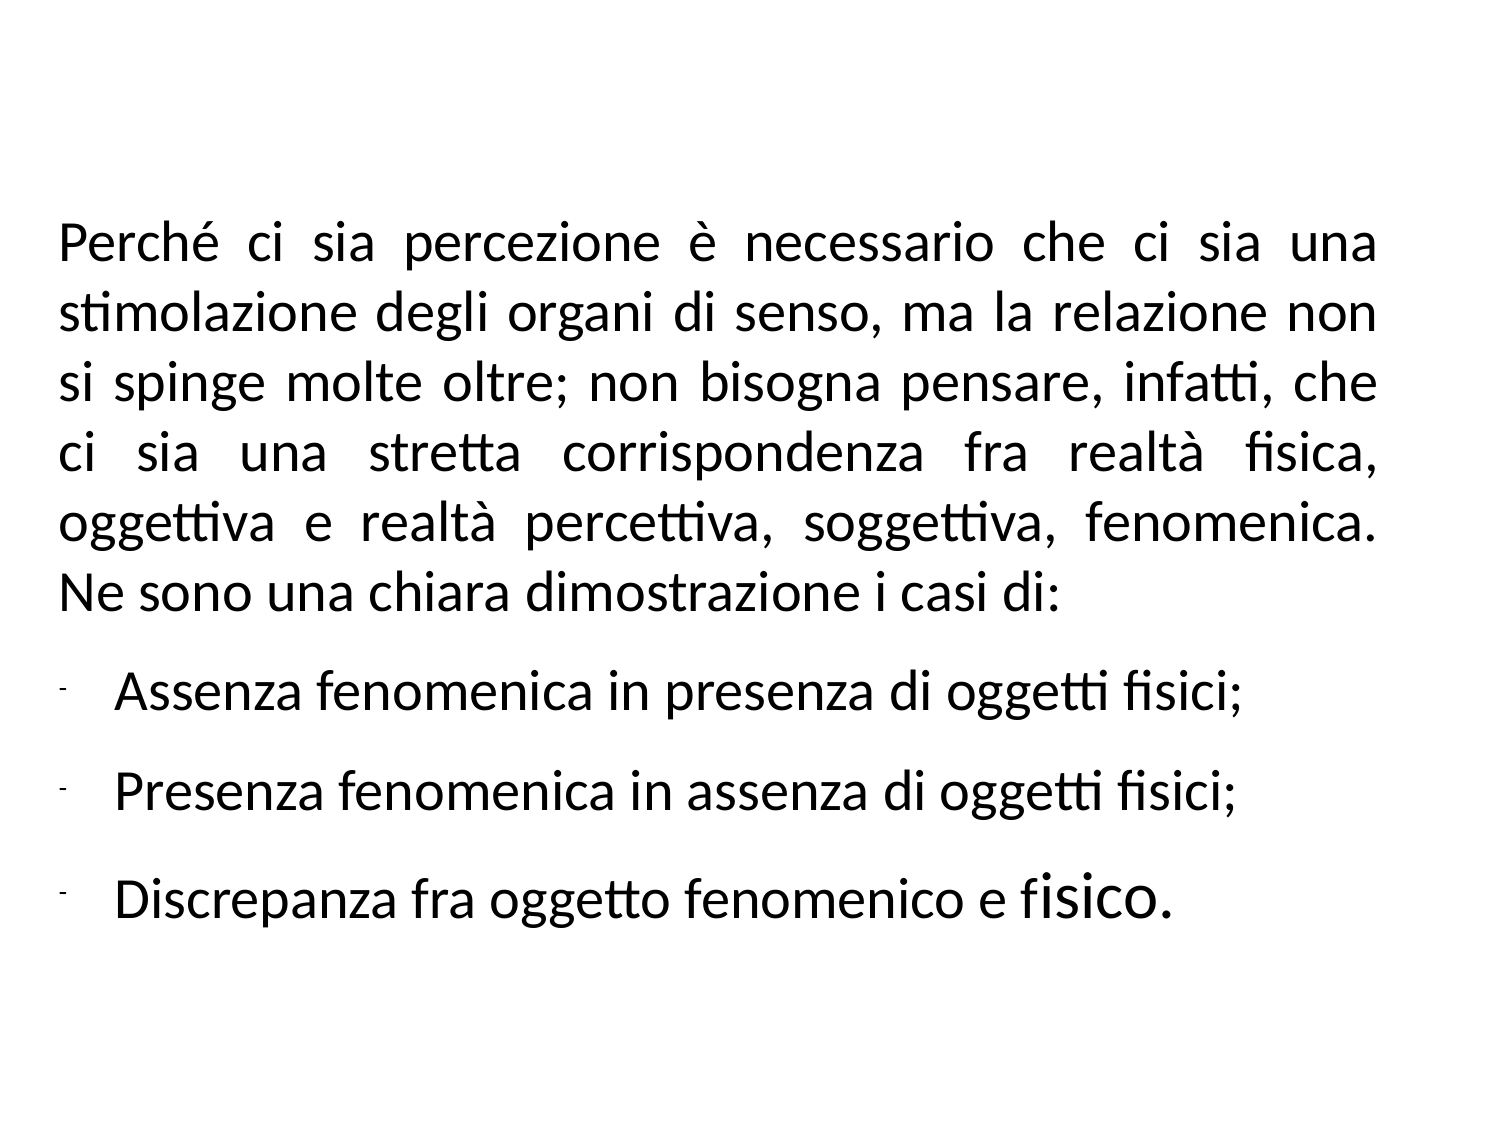

# Perché ci sia percezione è necessario che ci sia una stimolazione degli organi di senso, ma la relazione non si spinge molte oltre; non bisogna pensare, infatti, che ci sia una stretta corrispondenza fra realtà fisica, oggettiva e realtà percettiva, soggettiva, fenomenica. Ne sono una chiara dimostrazione i casi di:
Assenza fenomenica in presenza di oggetti fisici;
Presenza fenomenica in assenza di oggetti fisici;
Discrepanza fra oggetto fenomenico e fisico.